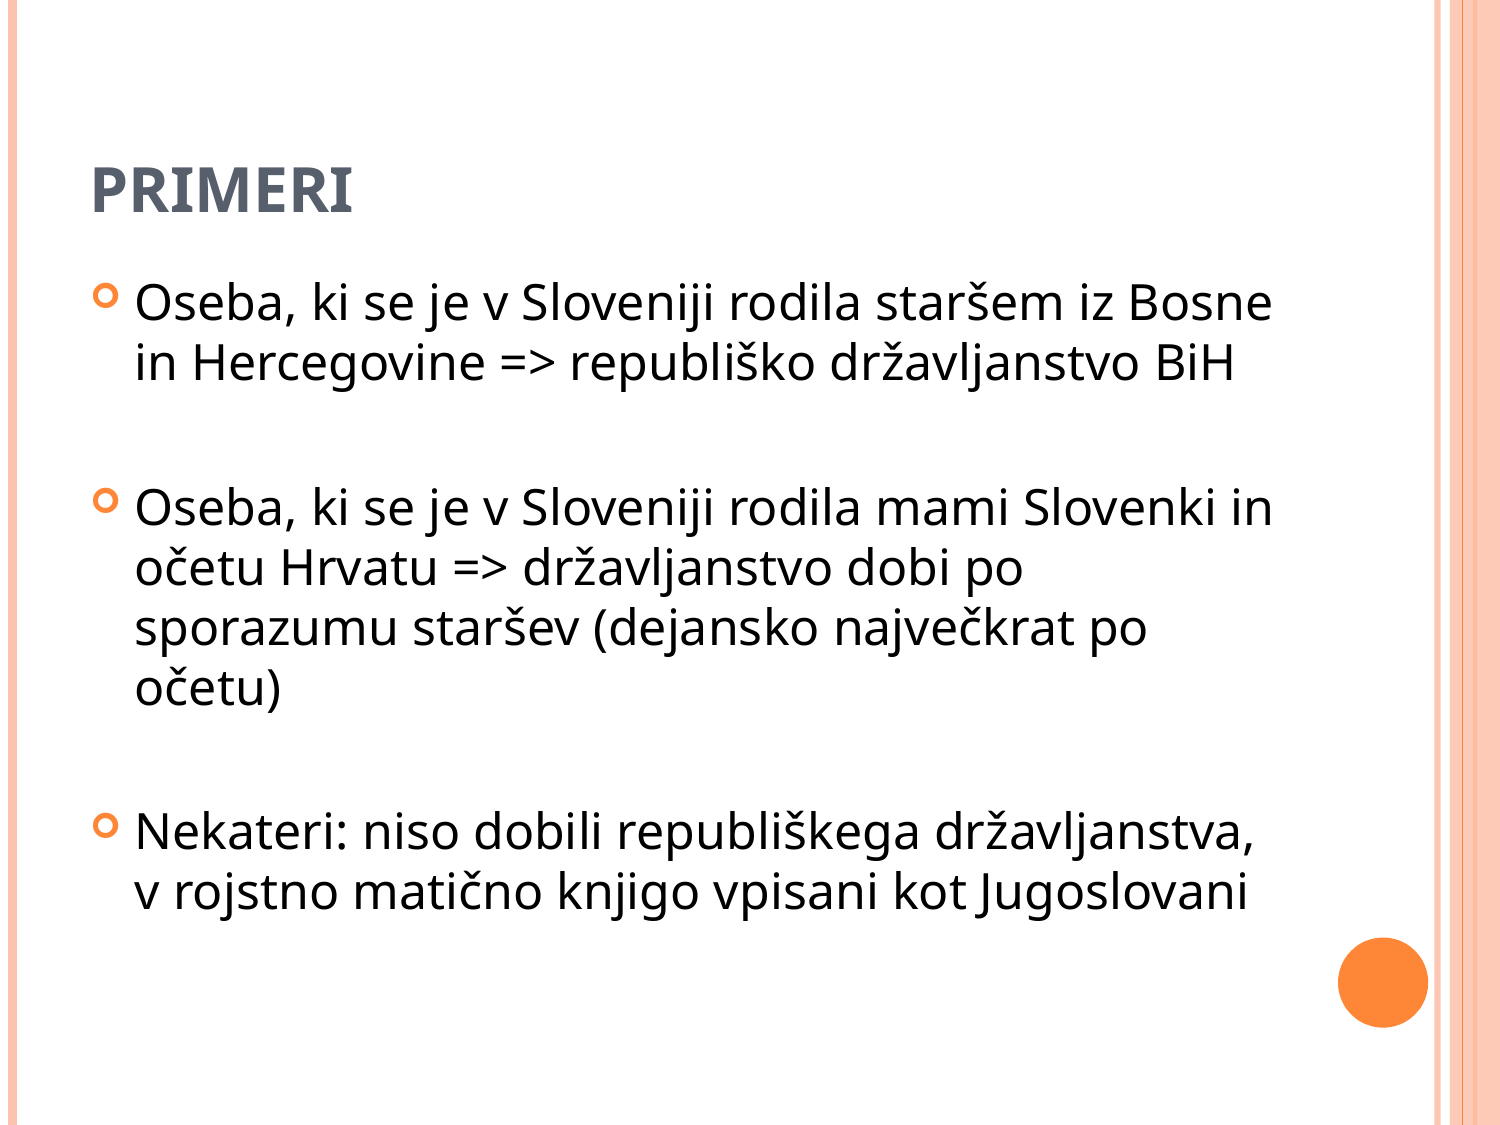

# PRIMERI
Oseba, ki se je v Sloveniji rodila staršem iz Bosne in Hercegovine => republiško državljanstvo BiH
Oseba, ki se je v Sloveniji rodila mami Slovenki in očetu Hrvatu => državljanstvo dobi po sporazumu staršev (dejansko največkrat po očetu)
Nekateri: niso dobili republiškega državljanstva, v rojstno matično knjigo vpisani kot Jugoslovani